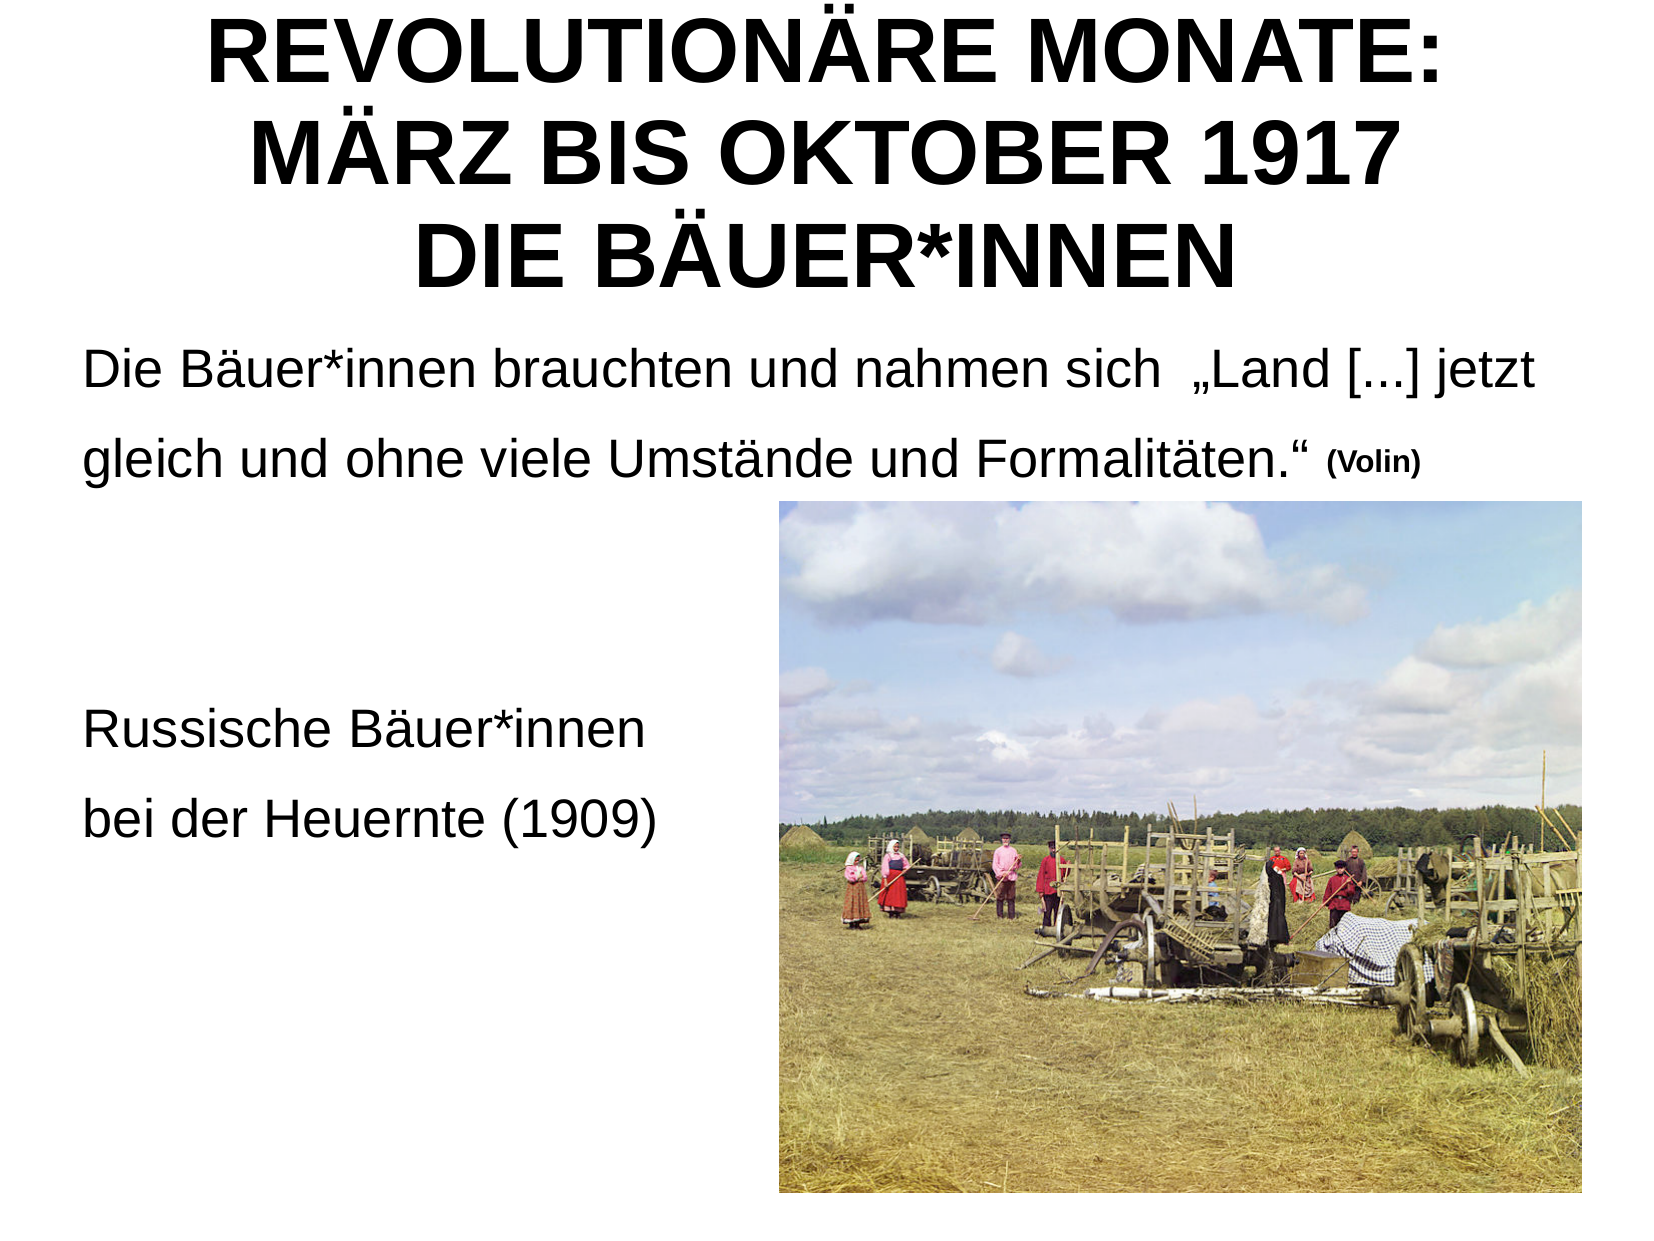

# REVOLUTIONÄRE MONATE: MÄRZ BIS OKTOBER 1917 DIE BÄUER*INNEN
Die Bäuer*innen brauchten und nahmen sich „Land [...] jetzt
gleich und ohne viele Umstände und Formalitäten.“ (Volin)
Russische Bäuer*innen
bei der Heuernte (1909)